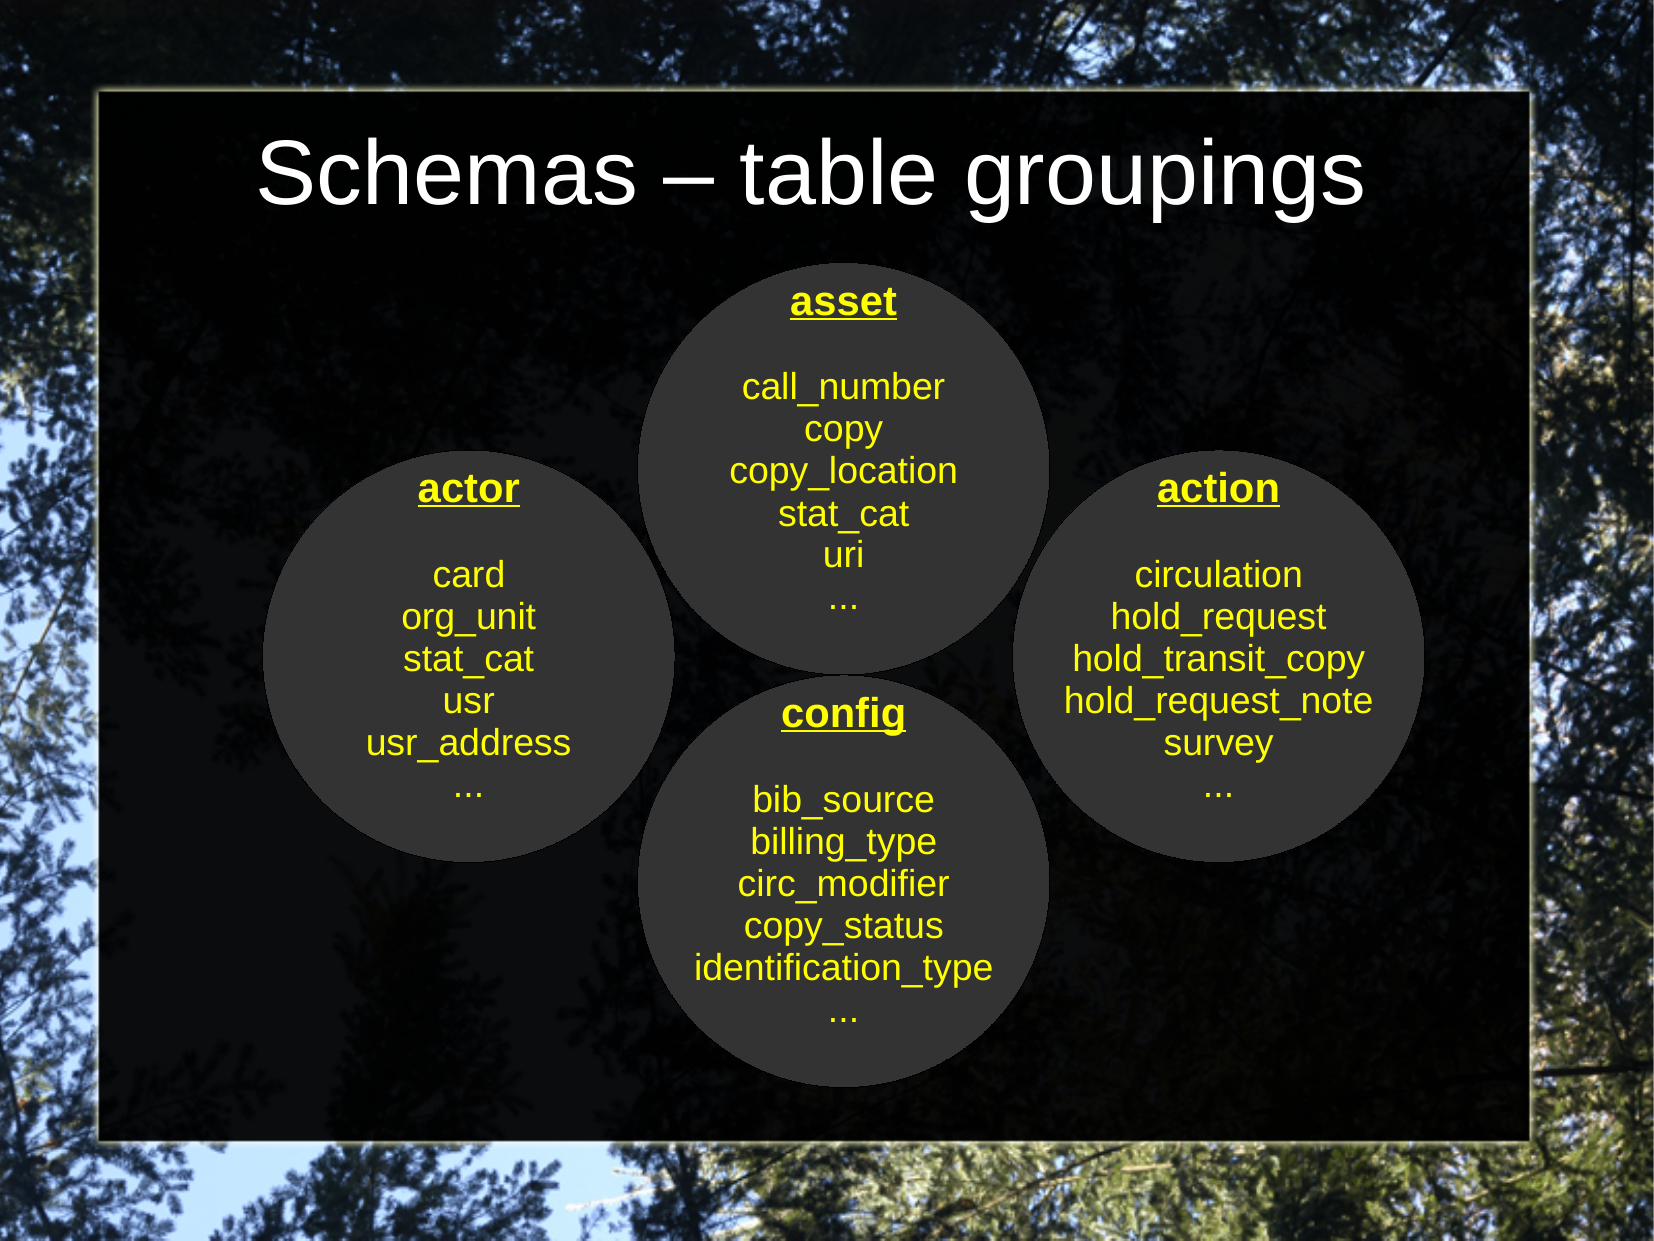

# Schemas – table groupings
asset
call_number
copy
copy_location
stat_cat
uri
...
actor
card
org_unit
stat_cat
usr
usr_address
...
action
circulation
hold_request
hold_transit_copy
hold_request_note
survey
...
actor
card
org_unit
stat_cat
usr
usr_address
...
config
bib_source
billing_type
circ_modifier
copy_status
identification_type
...